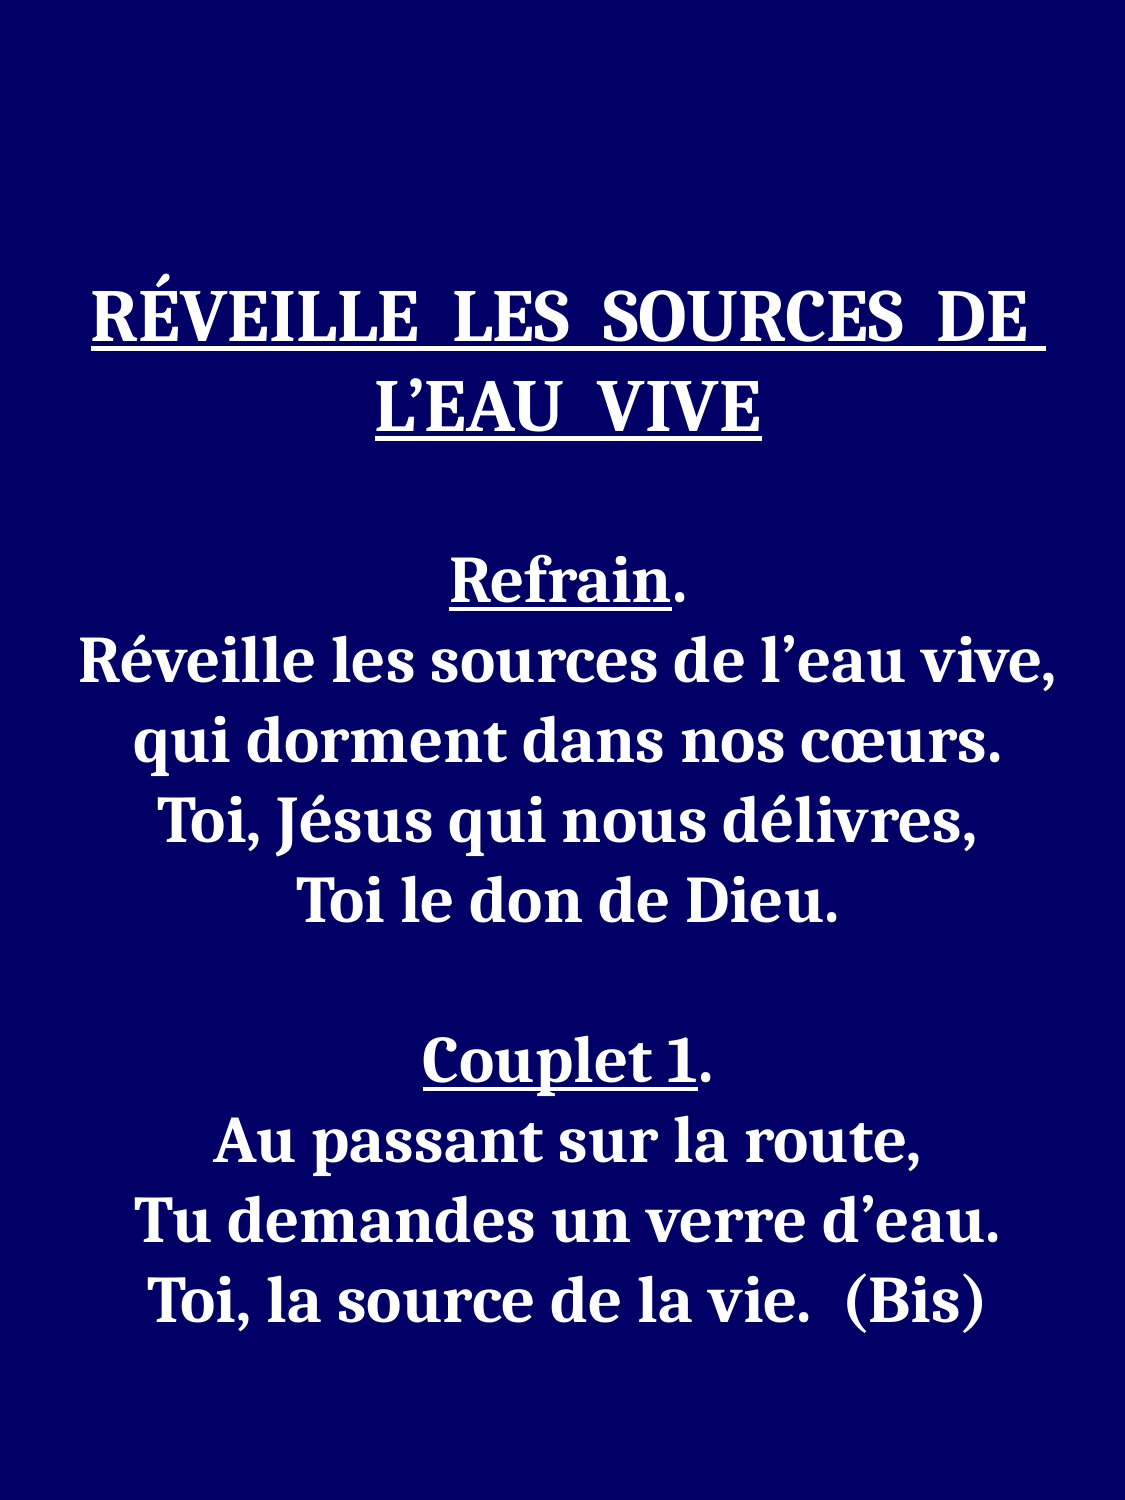

RÉVEILLE LES SOURCES DE L’EAU VIVE
Refrain.
Réveille les sources de l’eau vive,
qui dorment dans nos cœurs.
Toi, Jésus qui nous délivres,
Toi le don de Dieu.
Couplet 1.
Au passant sur la route,
Tu demandes un verre d’eau.
Toi, la source de la vie. (Bis)